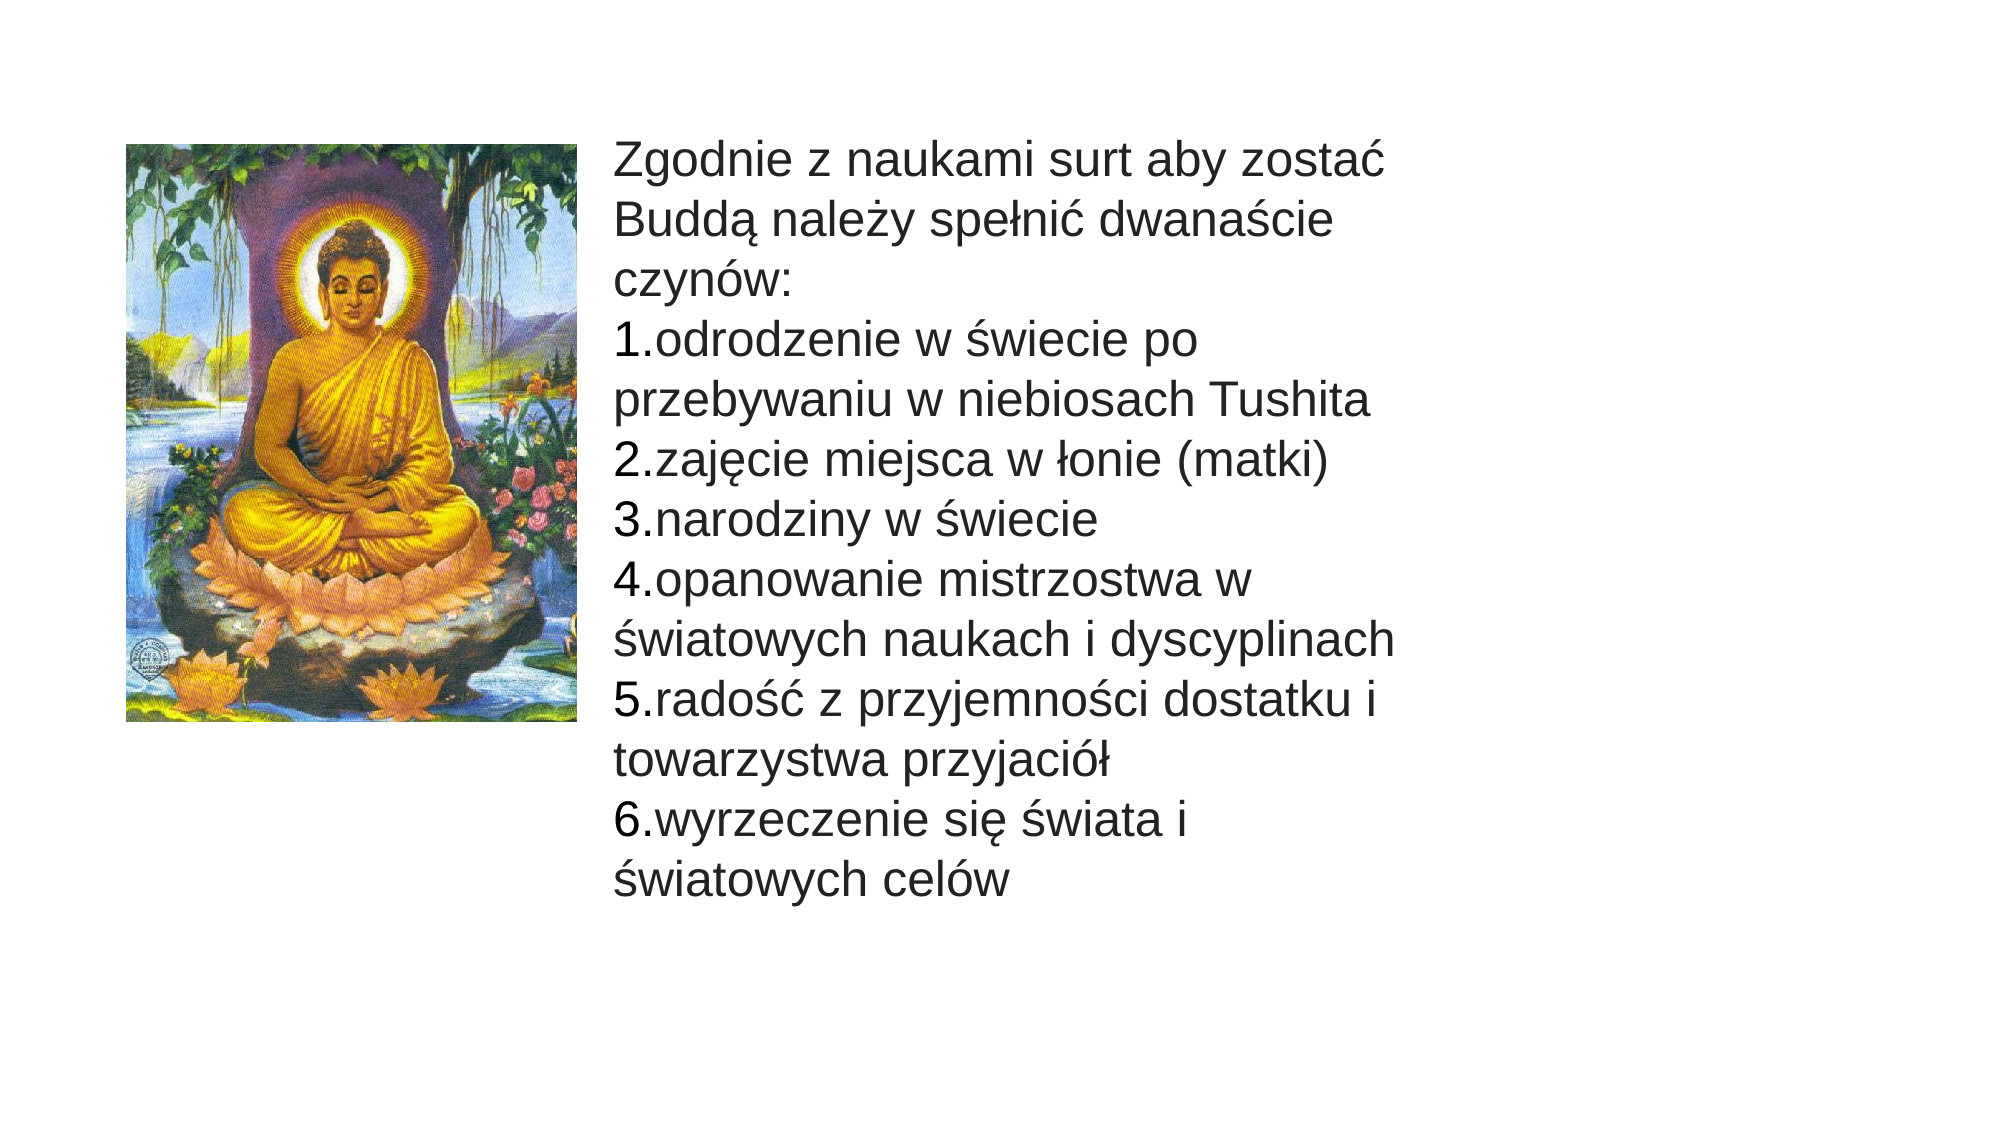

Zgodnie z naukami surt aby zostać Buddą należy spełnić dwanaście czynów:
odrodzenie w świecie po przebywaniu w niebiosach Tushita
zajęcie miejsca w łonie (matki)
narodziny w świecie
opanowanie mistrzostwa w światowych naukach i dyscyplinach
radość z przyjemności dostatku i towarzystwa przyjaciół
wyrzeczenie się świata i światowych celów